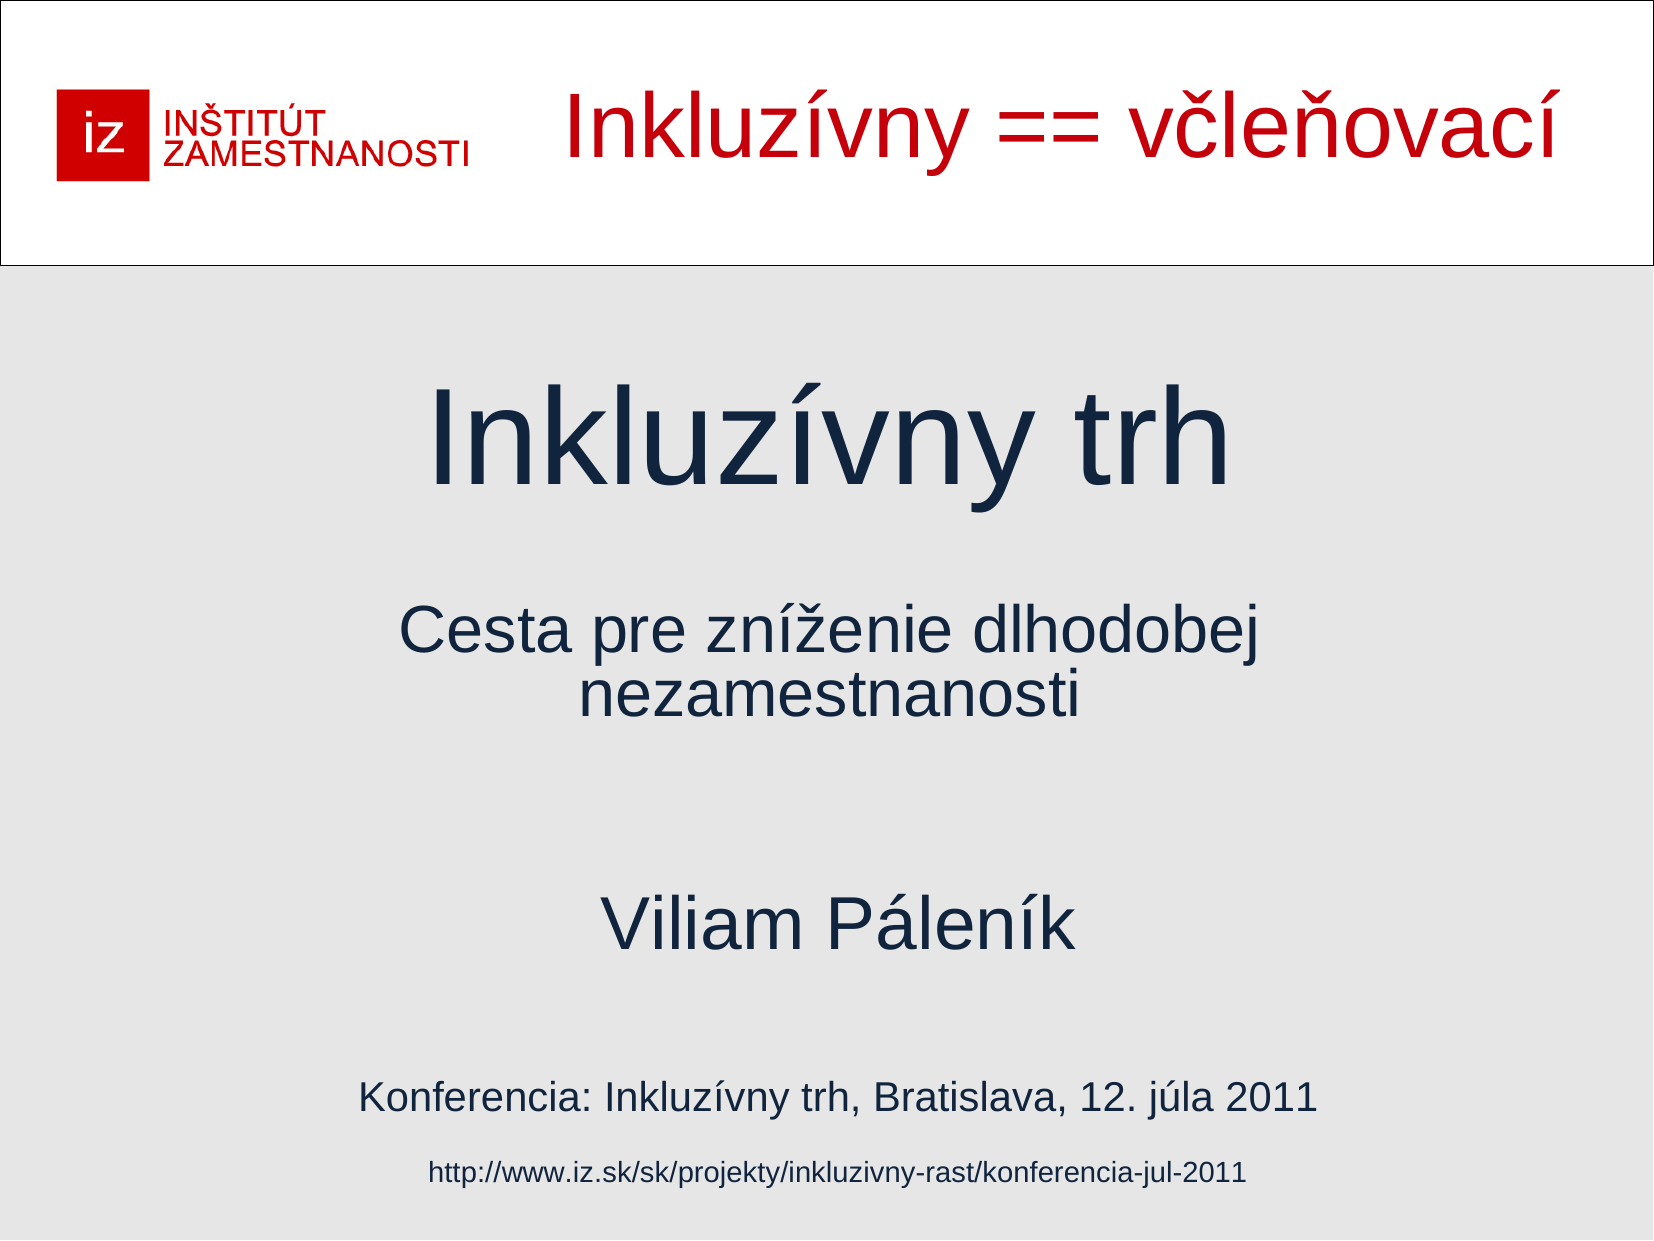

# Inkluzívny == včleňovací
Inkluzívny trh
Cesta pre zníženie dlhodobej nezamestnanosti
Viliam Páleník
Konferencia: Inkluzívny trh, Bratislava, 12. júla 2011
http://www.iz.sk/sk/projekty/inkluzivny-rast/konferencia-jul-2011